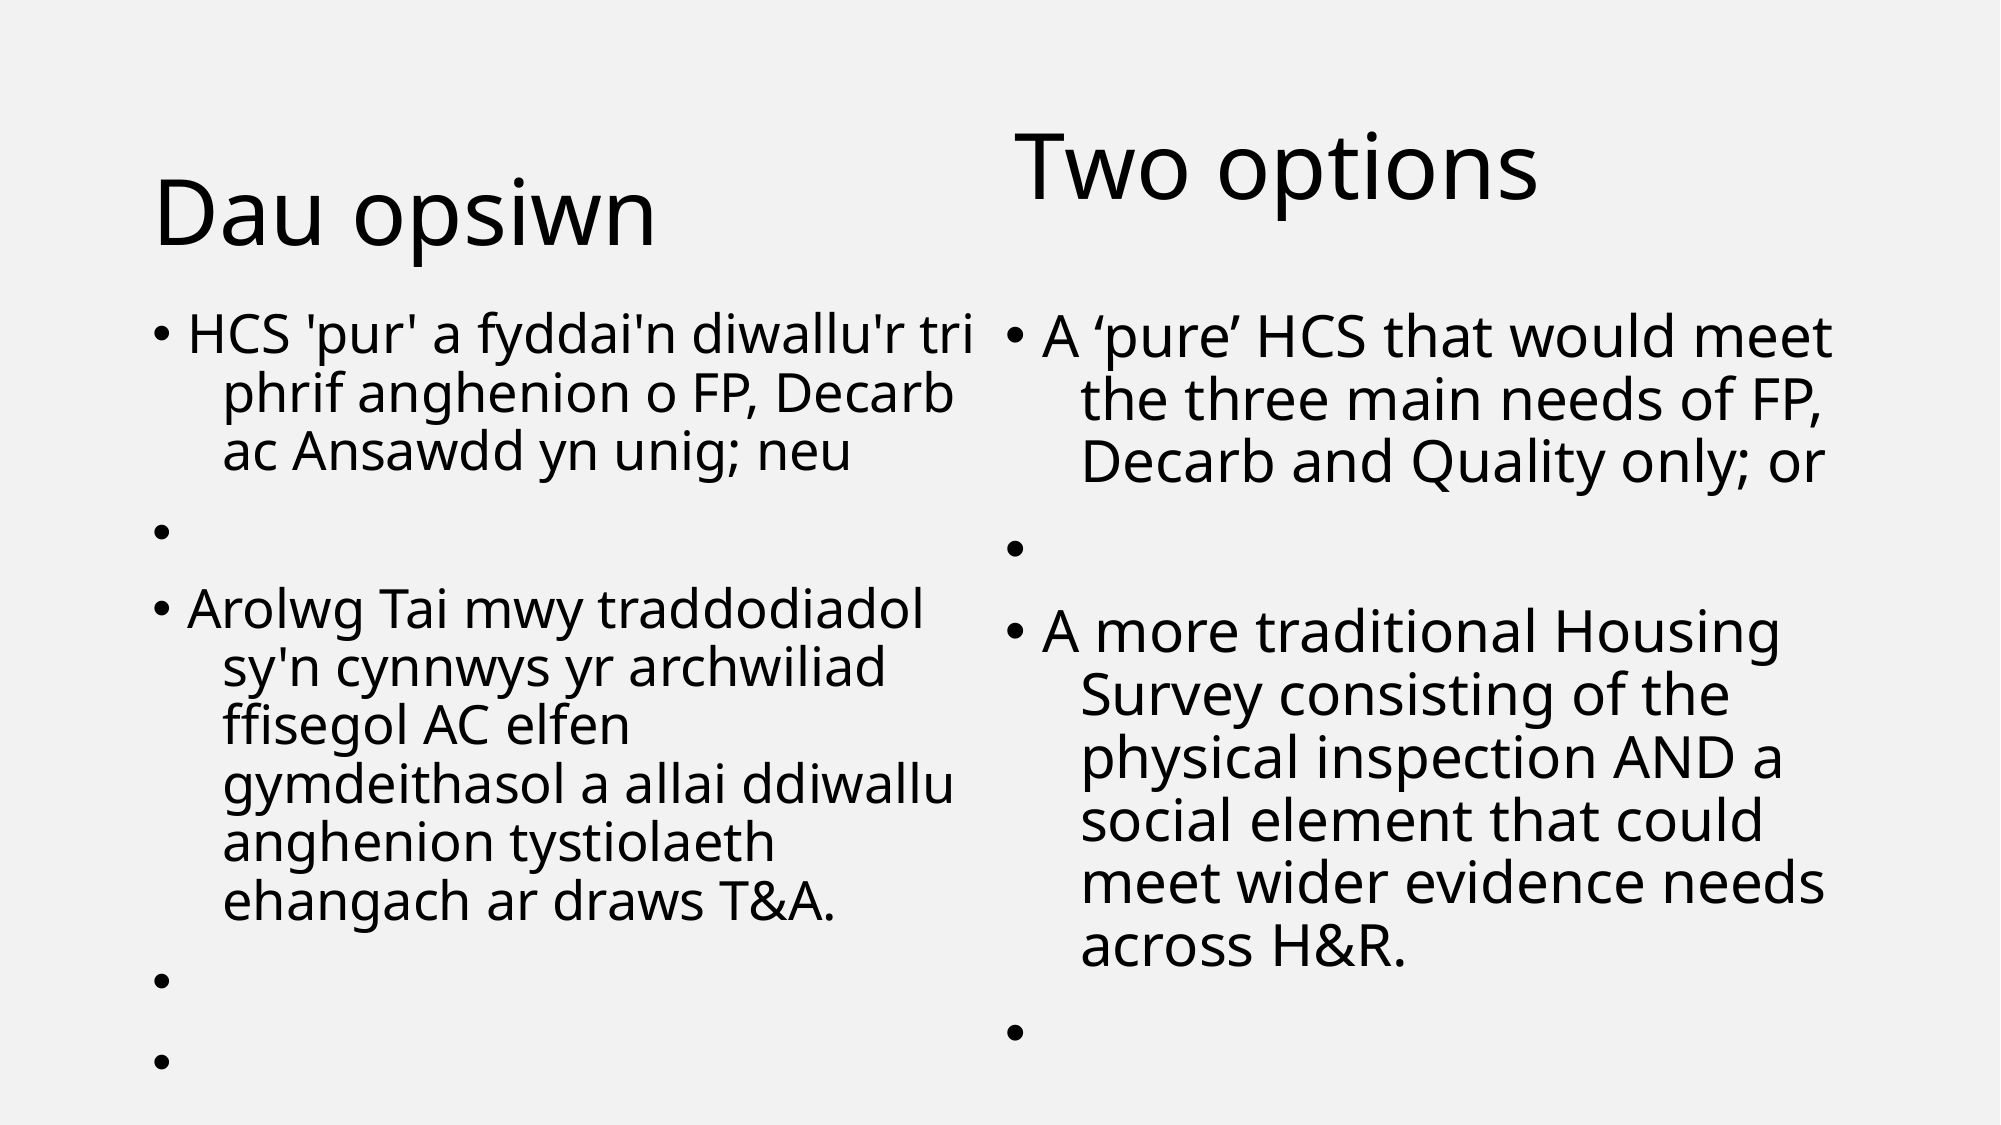

Dau opsiwn
Two options
# HCS 'pur' a fyddai'n diwallu'r tri phrif anghenion o FP, Decarb ac Ansawdd yn unig; neu
Arolwg Tai mwy traddodiadol sy'n cynnwys yr archwiliad ffisegol AC elfen gymdeithasol a allai ddiwallu anghenion tystiolaeth ehangach ar draws T&A.
A ‘pure’ HCS that would meet the three main needs of FP, Decarb and Quality only; or
A more traditional Housing Survey consisting of the physical inspection AND a social element that could meet wider evidence needs across H&R.